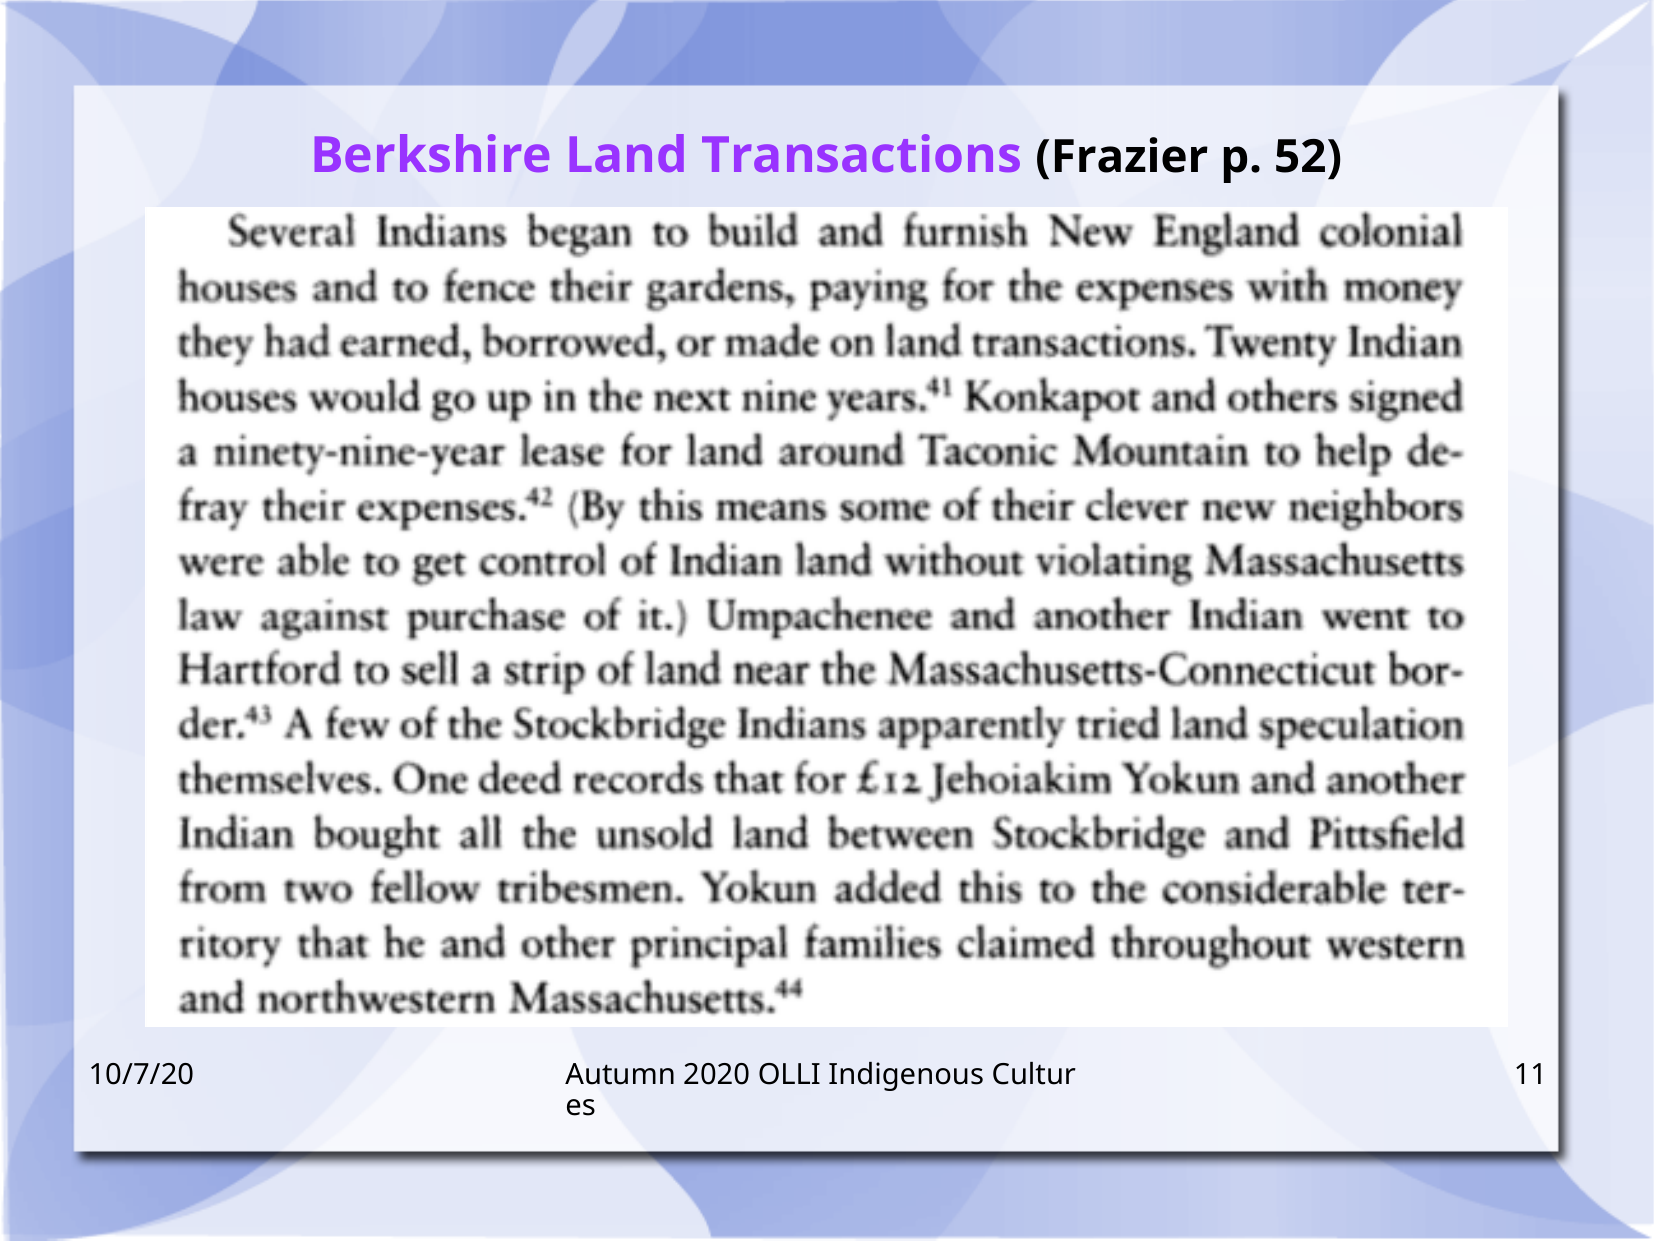

# Berkshire Land Transactions (Frazier p. 52)
10/7/20
Autumn 2020 OLLI Indigenous Cultures
11